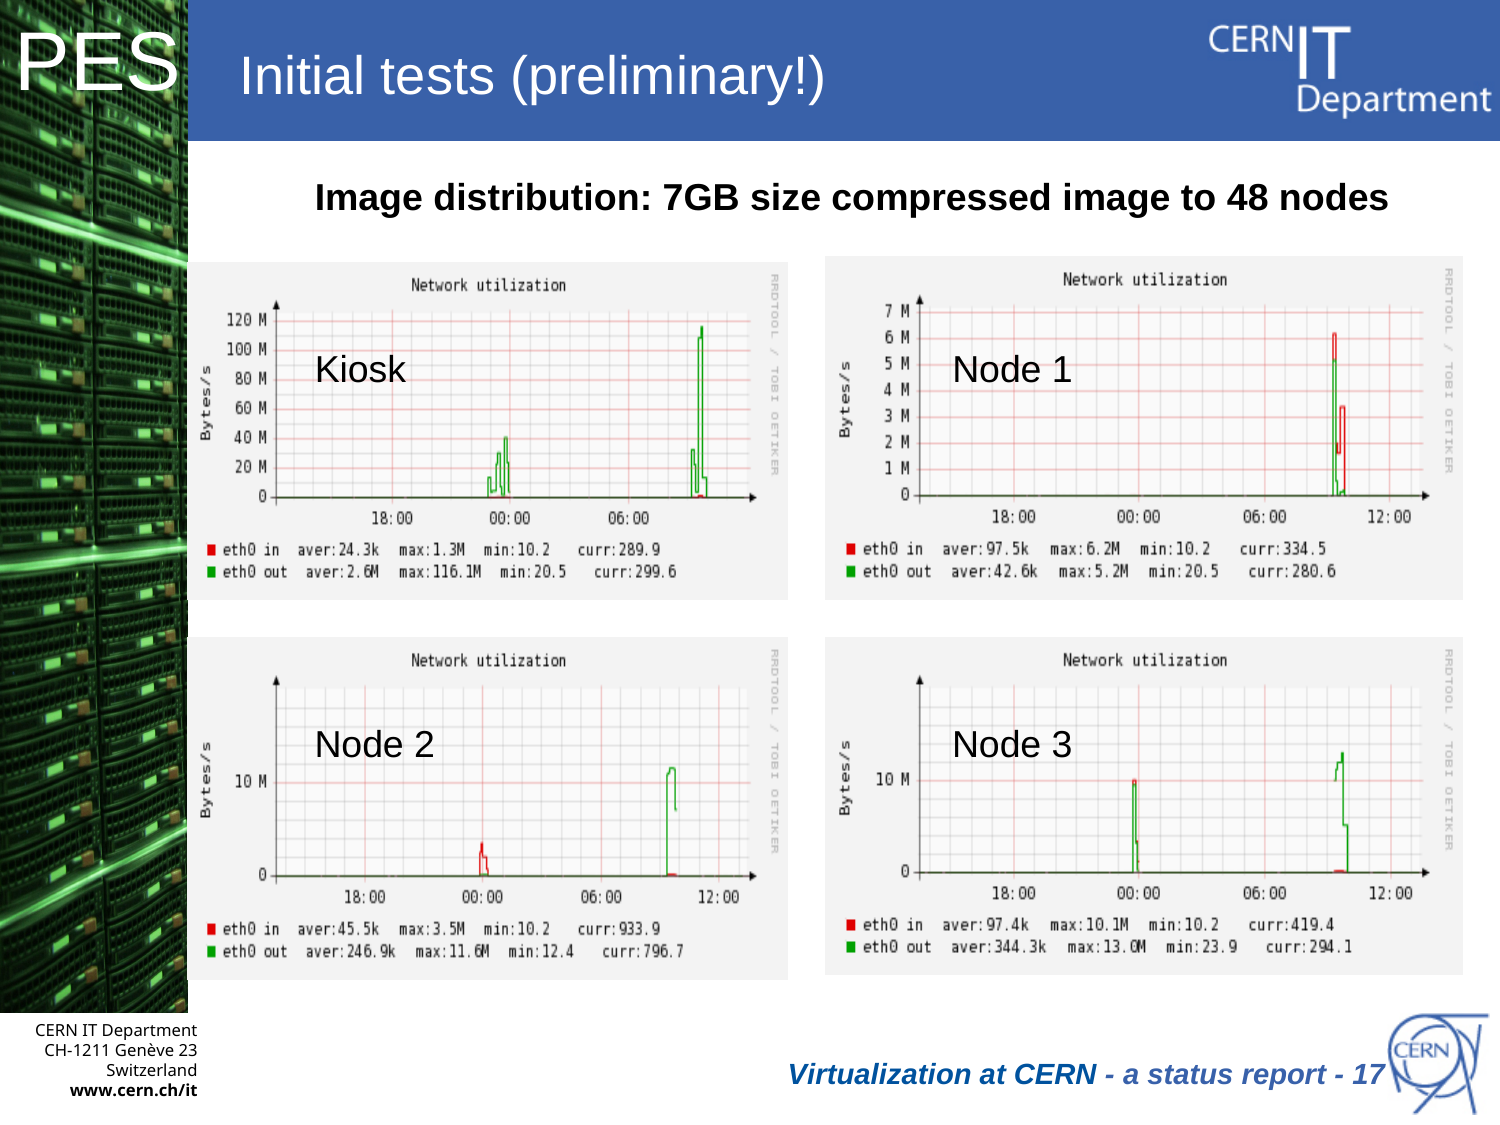

Initial tests (preliminary!)
Image distribution: 7GB size compressed image to 48 nodes
Kiosk
Node 1
Node 2
Node 3
Batch virtualization project at CERN